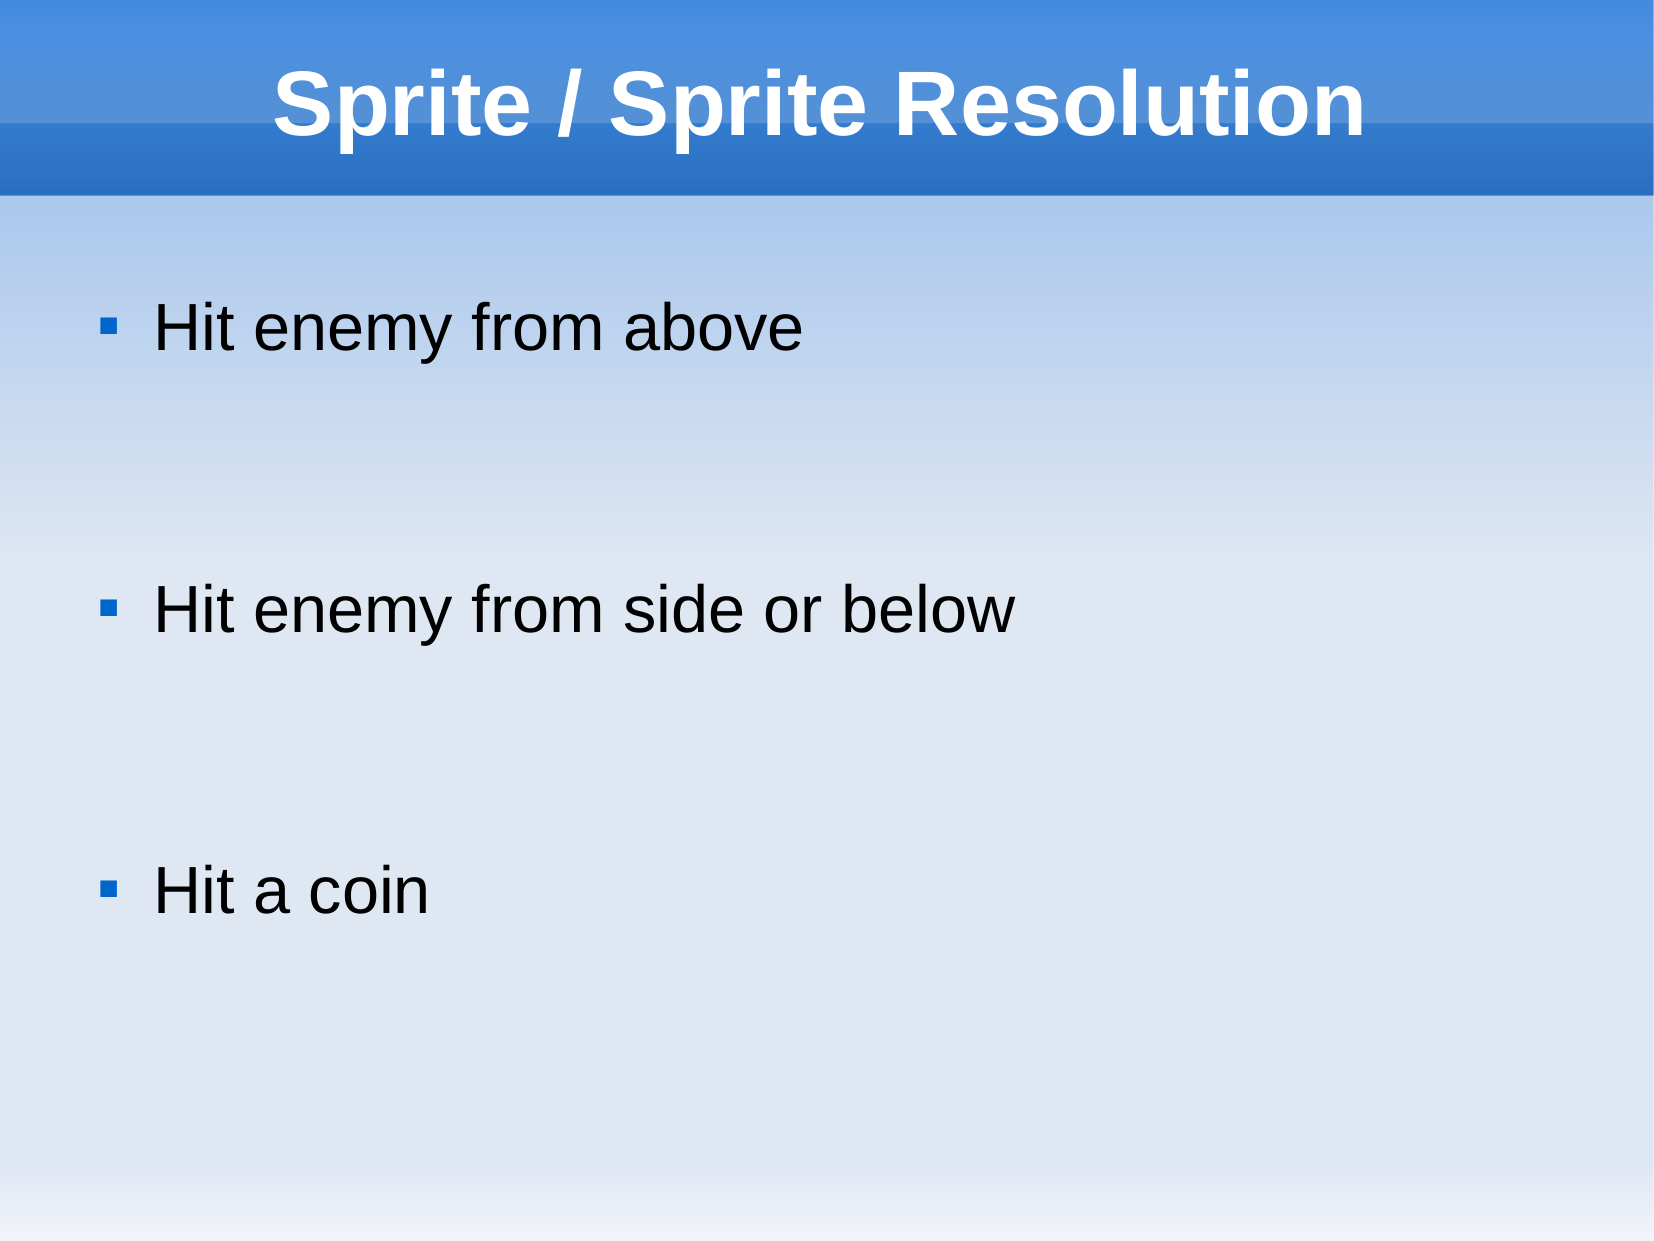

# Sprite / Sprite Resolution
Hit enemy from above
Hit enemy from side or below
Hit a coin